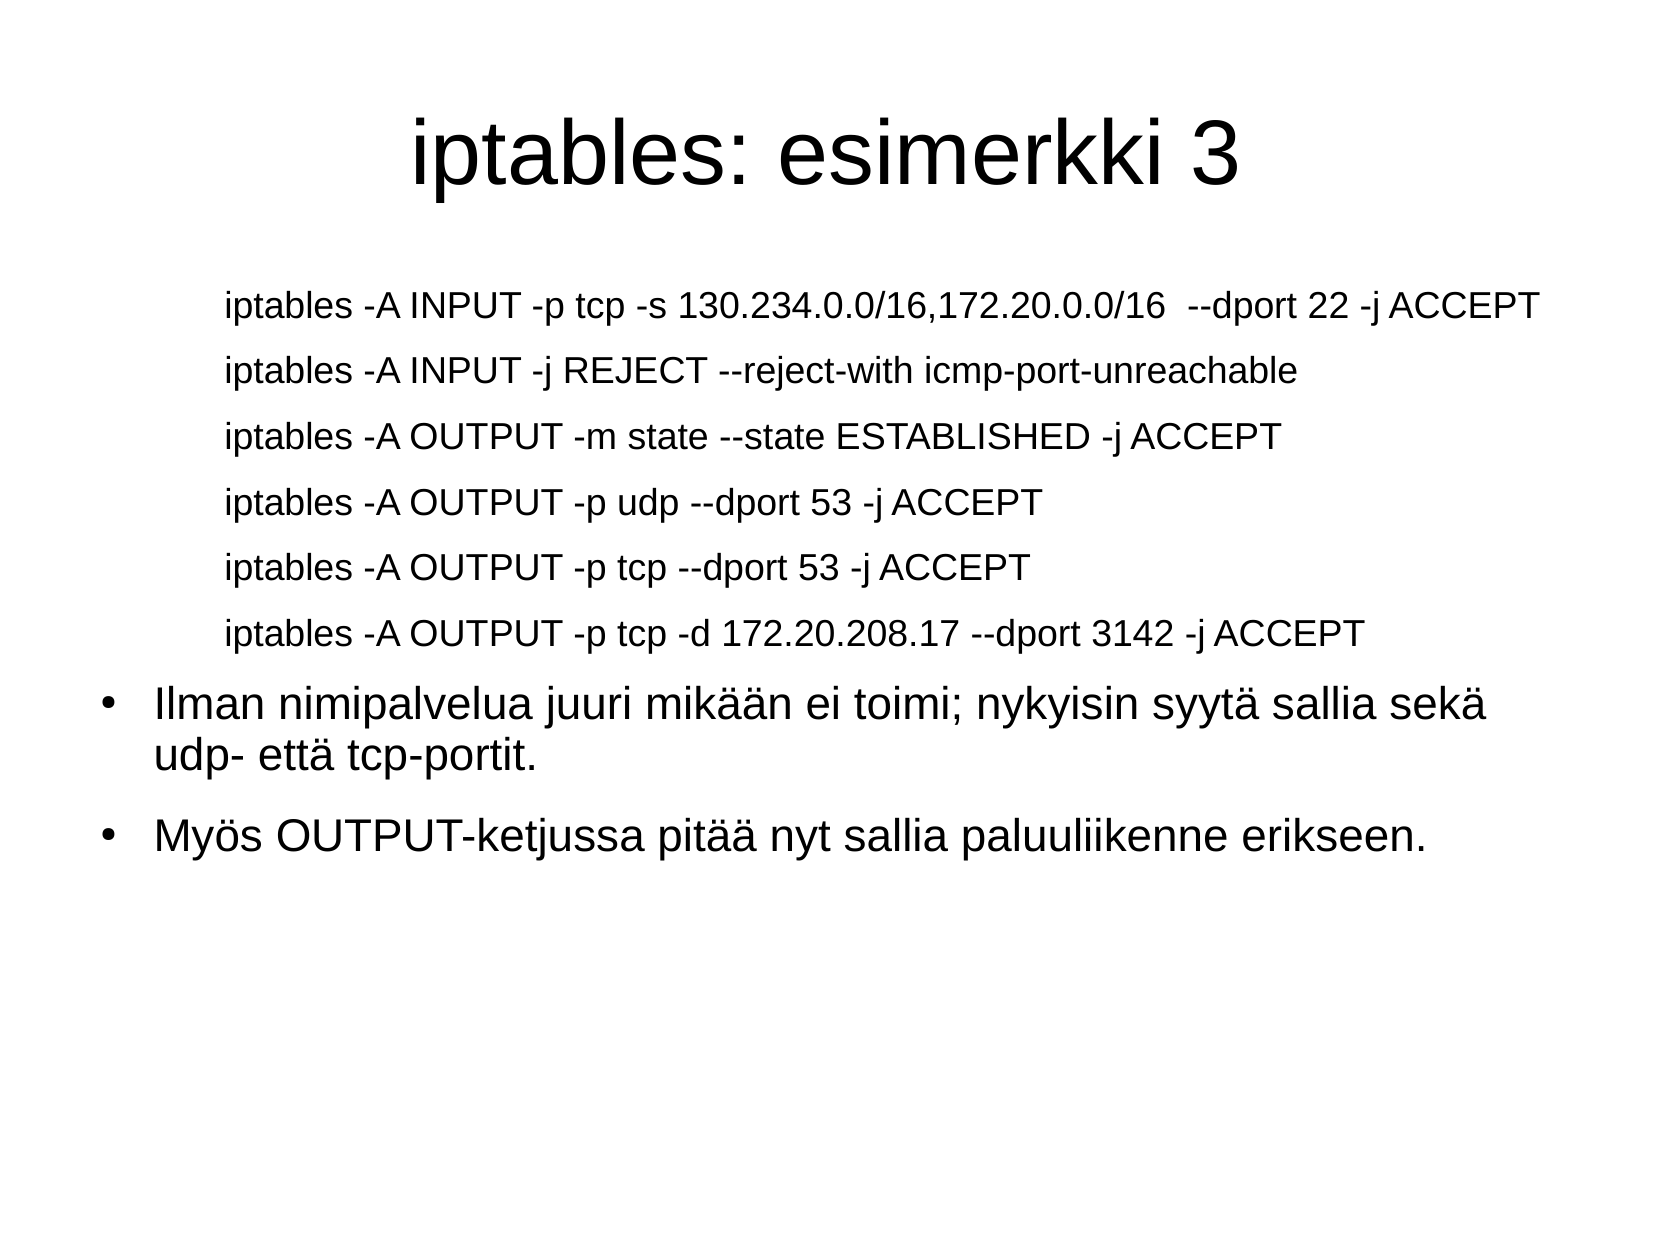

# iptables: esimerkki 3
iptables -A INPUT -p tcp -s 130.234.0.0/16,172.20.0.0/16 --dport 22 -j ACCEPT
iptables -A INPUT -j REJECT --reject-with icmp-port-unreachable
iptables -A OUTPUT -m state --state ESTABLISHED -j ACCEPT
iptables -A OUTPUT -p udp --dport 53 -j ACCEPT
iptables -A OUTPUT -p tcp --dport 53 -j ACCEPT
iptables -A OUTPUT -p tcp -d 172.20.208.17 --dport 3142 -j ACCEPT
Ilman nimipalvelua juuri mikään ei toimi; nykyisin syytä sallia sekä udp- että tcp-portit.
Myös OUTPUT-ketjussa pitää nyt sallia paluuliikenne erikseen.